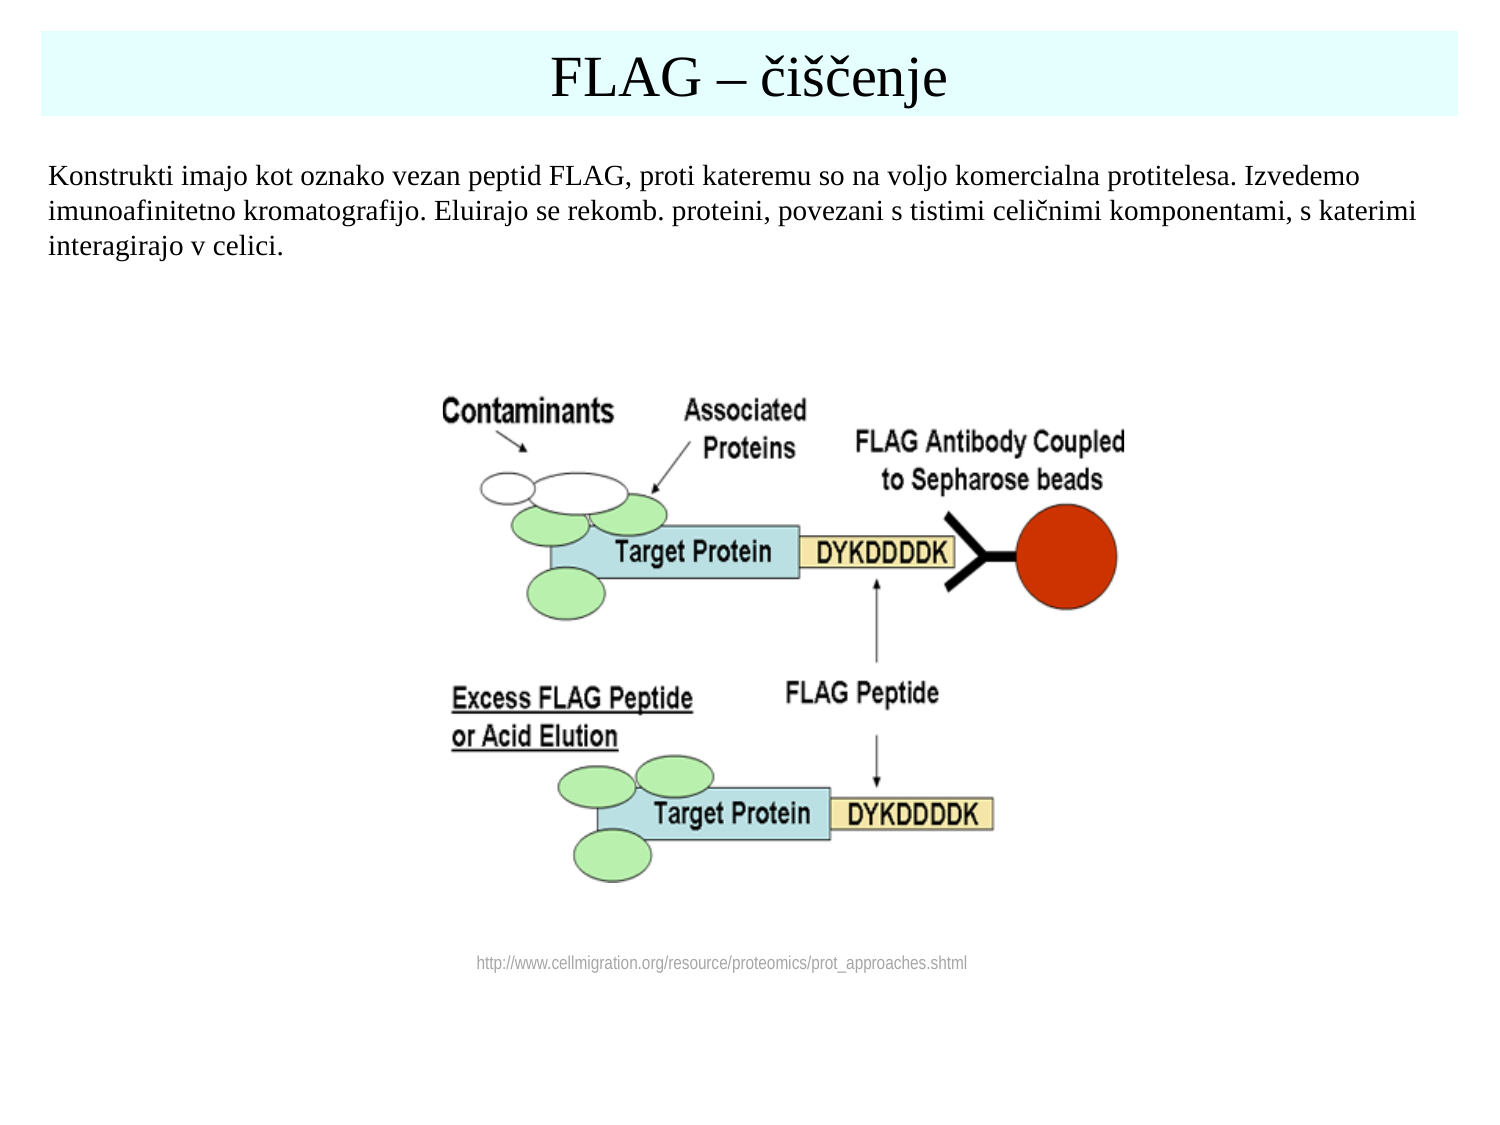

FLAG – čiščenje
Konstrukti imajo kot oznako vezan peptid FLAG, proti kateremu so na voljo komercialna protitelesa. Izvedemo imunoafinitetno kromatografijo. Eluirajo se rekomb. proteini, povezani s tistimi celičnimi komponentami, s katerimi interagirajo v celici.
http://www.cellmigration.org/resource/proteomics/prot_approaches.shtml